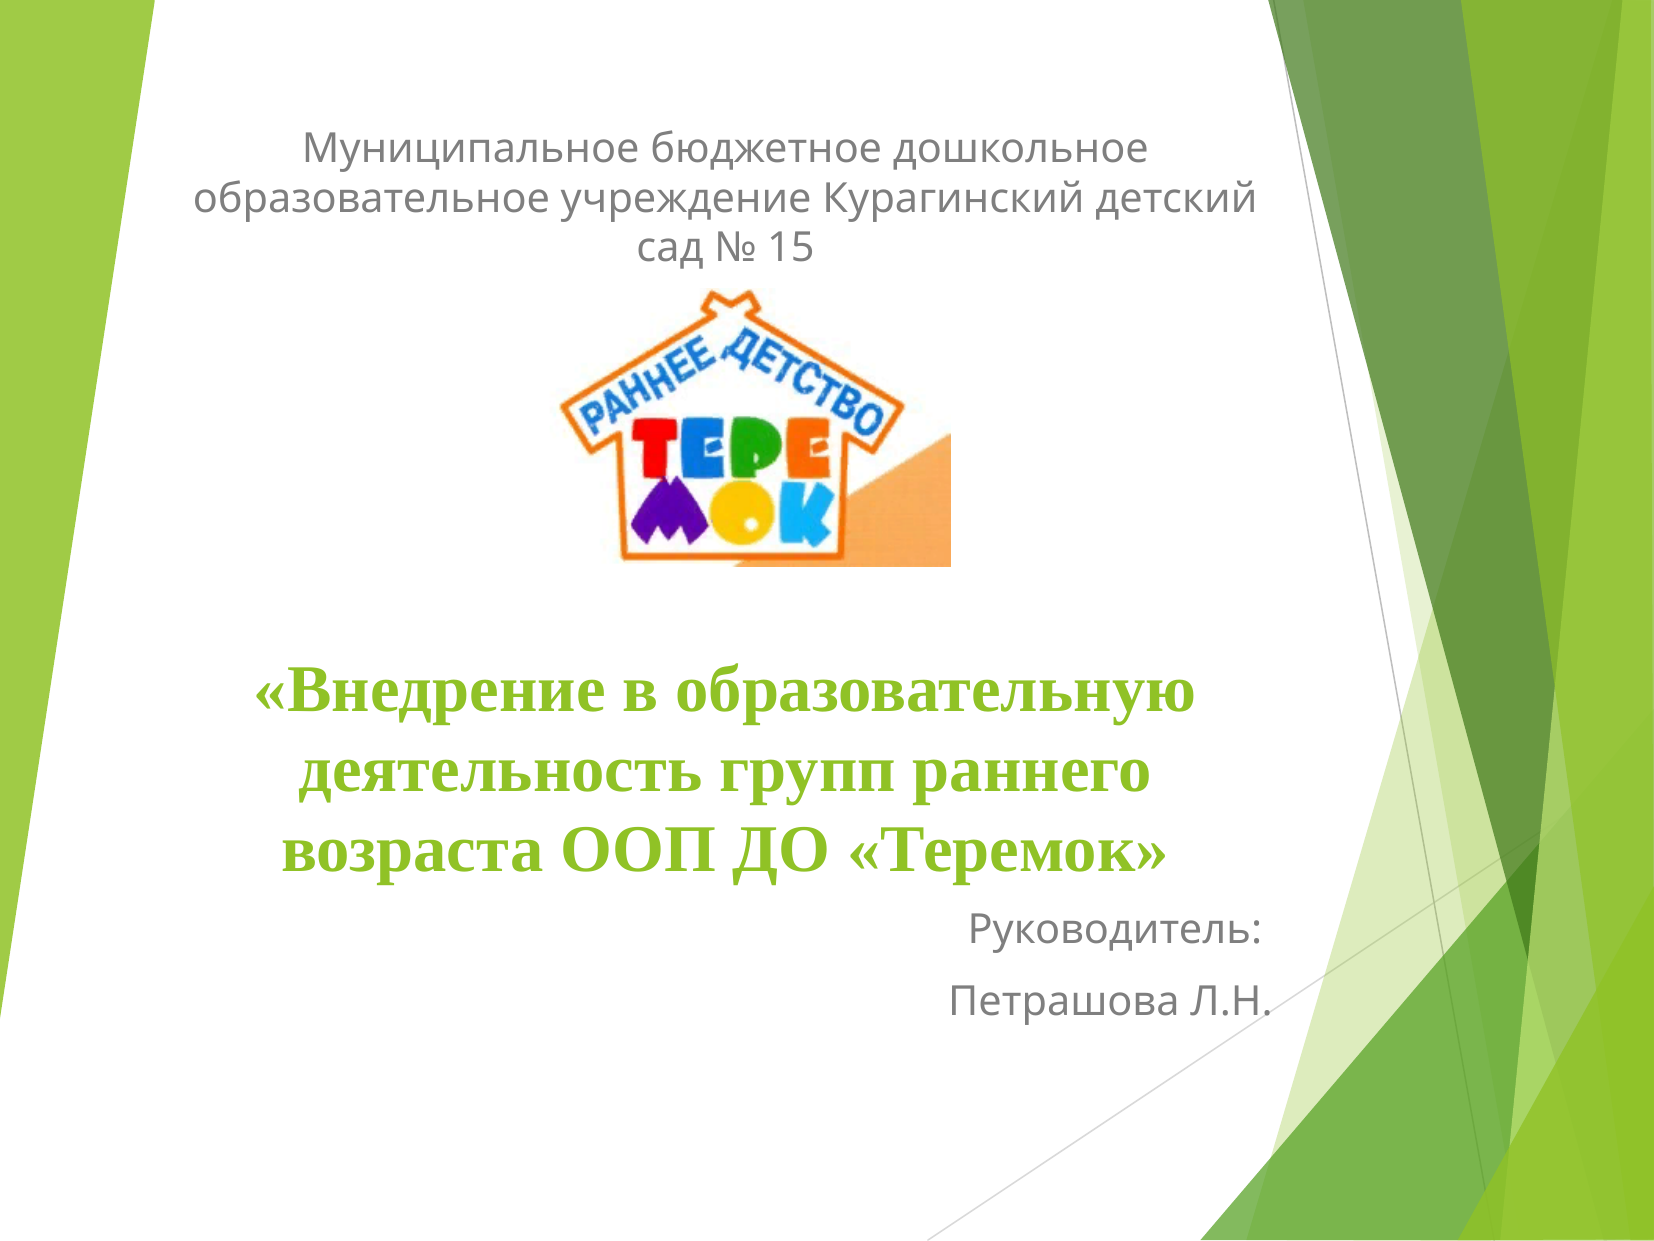

Муниципальное бюджетное дошкольное образовательное учреждение Курагинский детский сад № 15
# «Внедрение в образовательную деятельность групп раннего возраста ООП ДО «Теремок»
Руководитель:
Петрашова Л.Н.